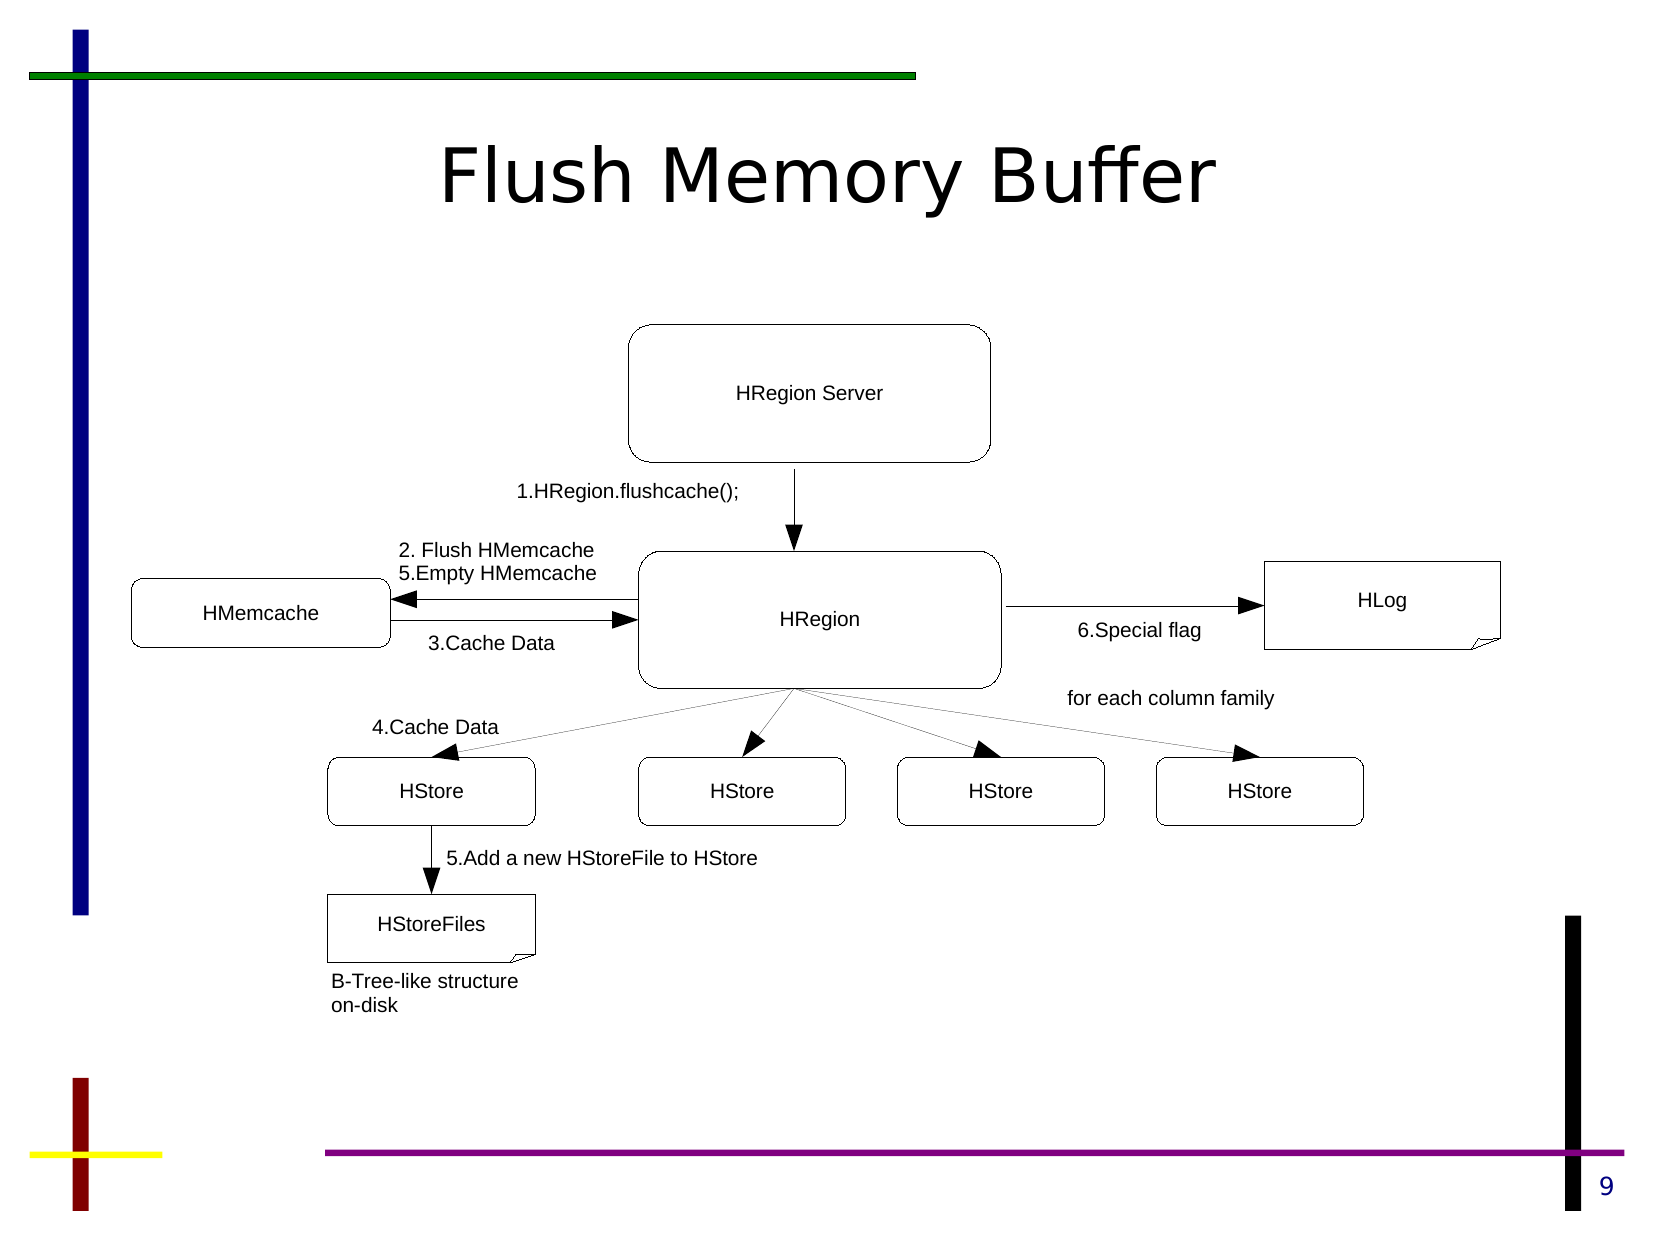

# Flush Memory Buffer
HRegion Server
1.HRegion.flushcache();
2. Flush HMemcache
5.Empty HMemcache
HRegion
HLog
HMemcache
6.Special flag
3.Cache Data
for each column family
4.Cache Data
HStore
HStore
HStore
HStore
5.Add a new HStoreFile to HStore
HStoreFiles
B-Tree-like structure
on-disk